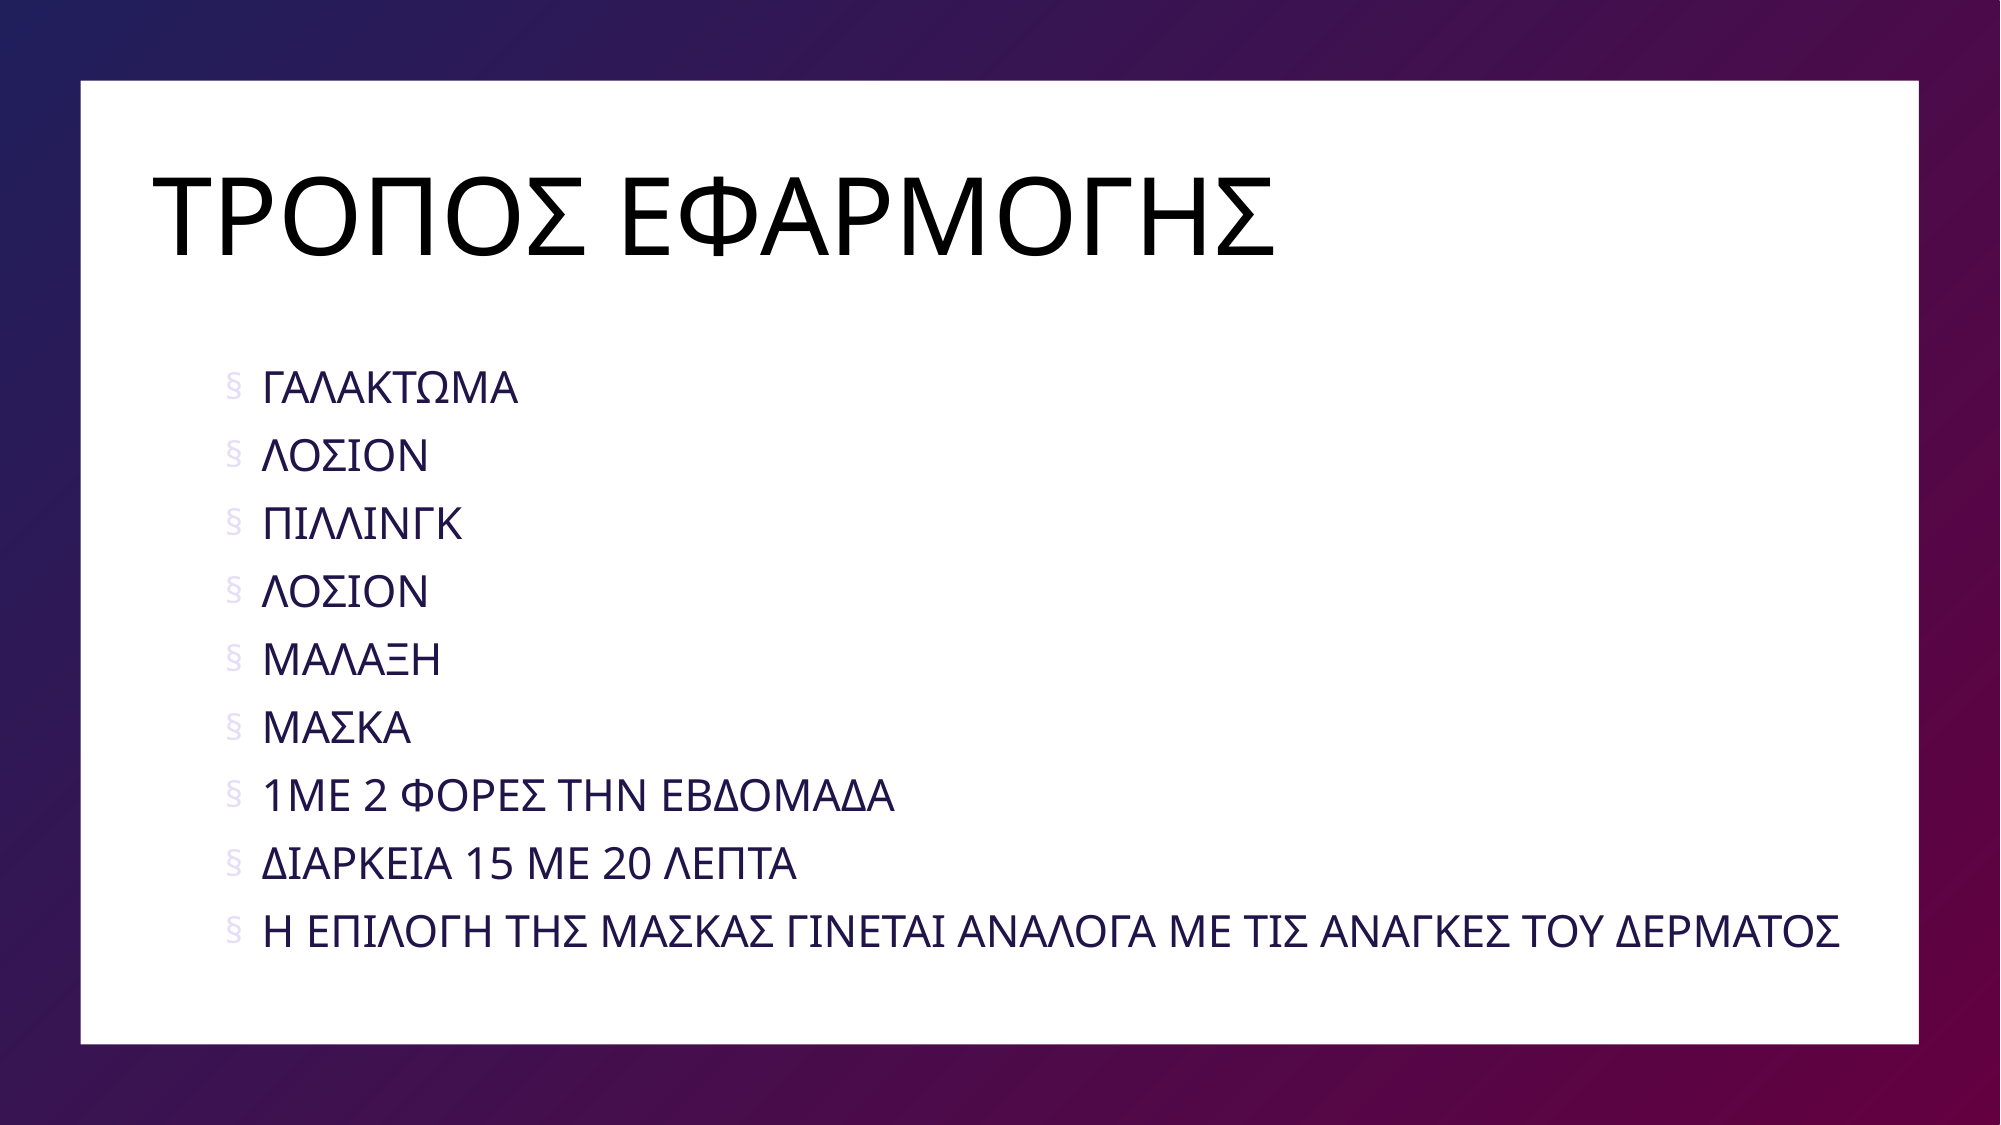

# ΤΡΟΠΟΣ ΕΦΑΡΜΟΓΗΣ
ΓΑΛΑΚΤΩΜΑ
ΛΟΣΙΟΝ
ΠΙΛΛΙΝΓΚ
ΛΟΣΙΟΝ
ΜΑΛΑΞΗ
ΜΑΣΚΑ
1ΜΕ 2 ΦΟΡΕΣ ΤΗΝ ΕΒΔΟΜΑΔΑ
ΔΙΑΡΚΕΙΑ 15 ΜΕ 20 ΛΕΠΤΑ
Η ΕΠΙΛΟΓΗ ΤΗΣ ΜΑΣΚΑΣ ΓΙΝΕΤΑΙ ΑΝΑΛΟΓΑ ΜΕ ΤΙΣ ΑΝΑΓΚΕΣ ΤΟΥ ΔΕΡΜΑΤΟΣ